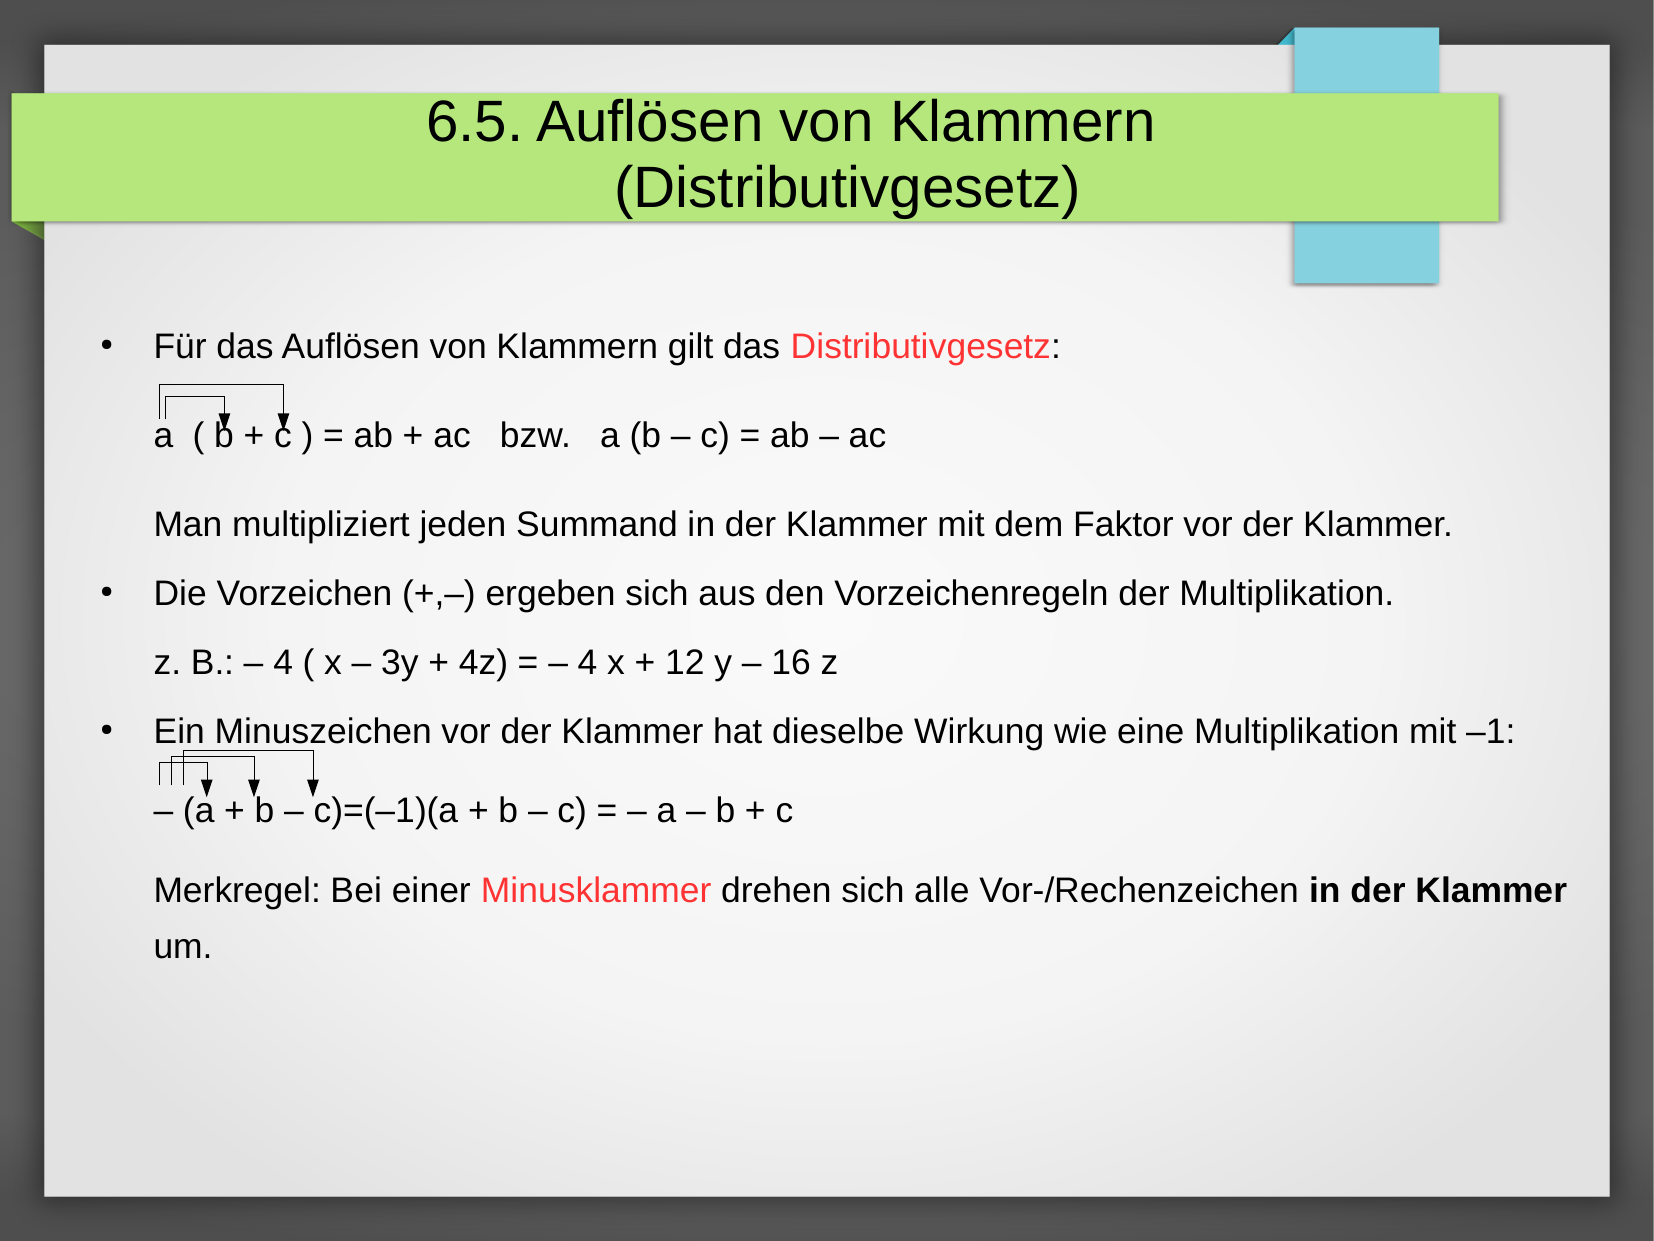

6.5. Auflösen von Klammern
 (Distributivgesetz)
# Für das Auflösen von Klammern gilt das Distributivgesetz:
a ( b + c ) = ab + ac bzw. a (b – c) = ab – ac
Man multipliziert jeden Summand in der Klammer mit dem Faktor vor der Klammer.
Die Vorzeichen (+,–) ergeben sich aus den Vorzeichenregeln der Multiplikation.
z. B.: – 4 ( x – 3y + 4z) = – 4 x + 12 y – 16 z
Ein Minuszeichen vor der Klammer hat dieselbe Wirkung wie eine Multiplikation mit –1:
– (a + b – c)=(–1)(a + b – c) = – a – b + c
Merkregel: Bei einer Minusklammer drehen sich alle Vor-/Rechenzeichen in der Klammer um.